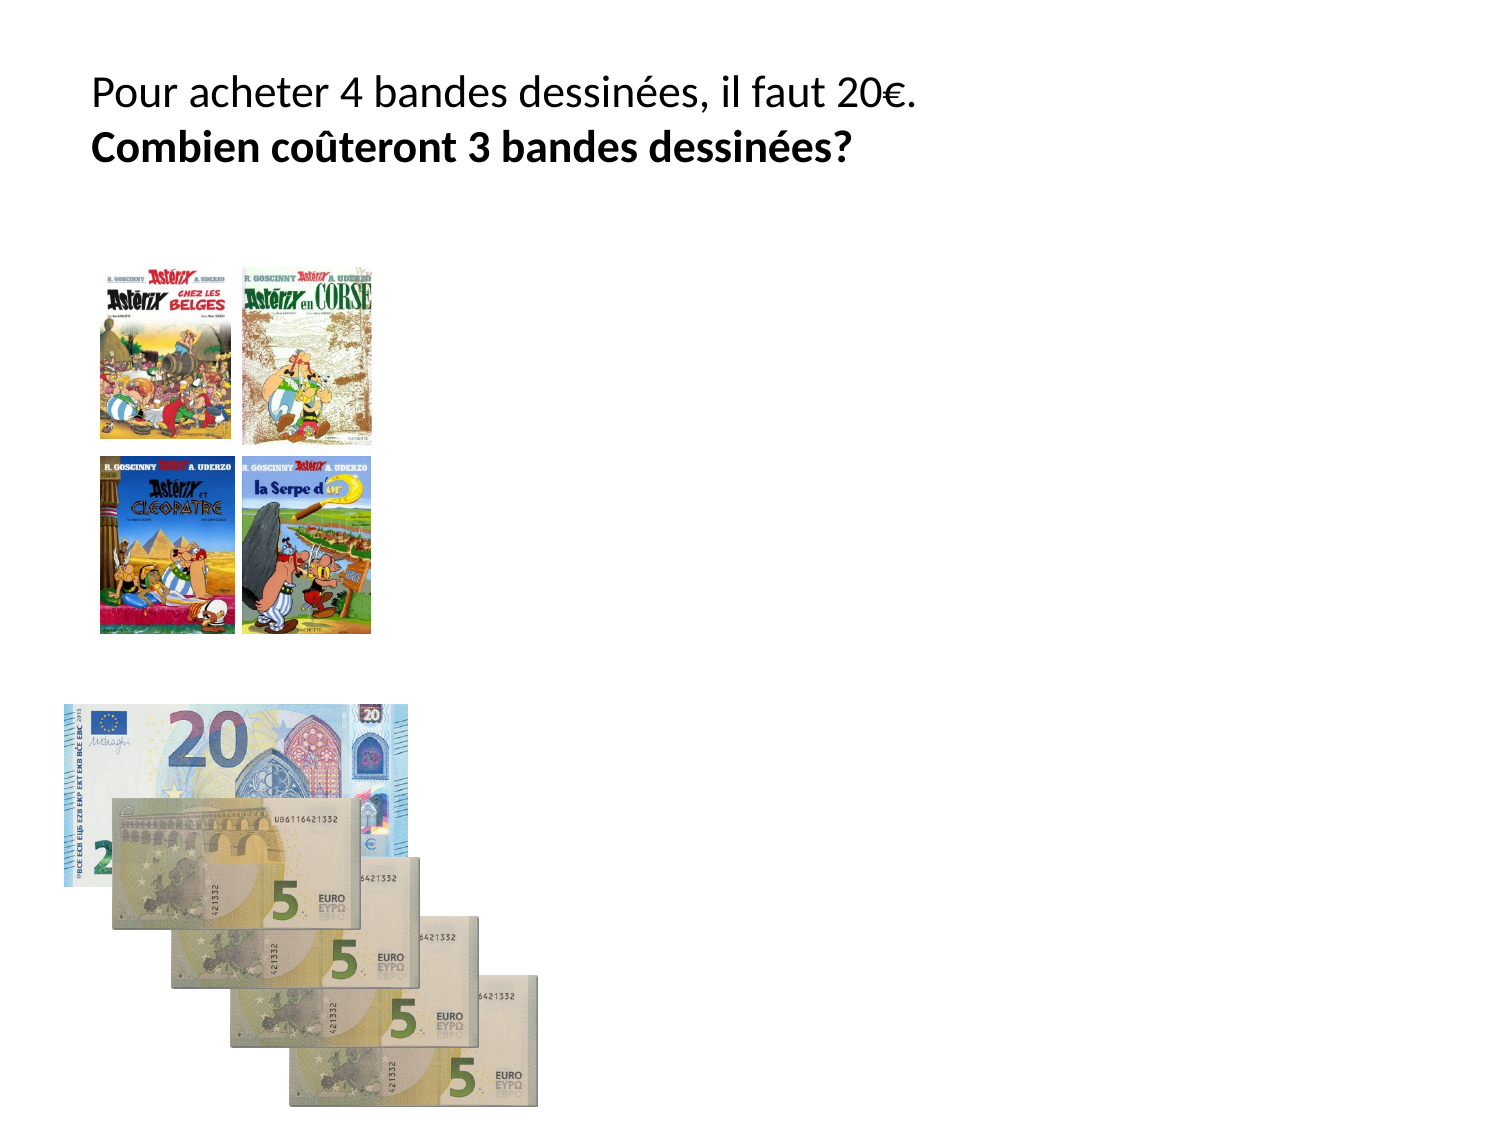

Pour acheter 4 bandes dessinées, il faut 20€.
Combien coûteront 3 bandes dessinées?